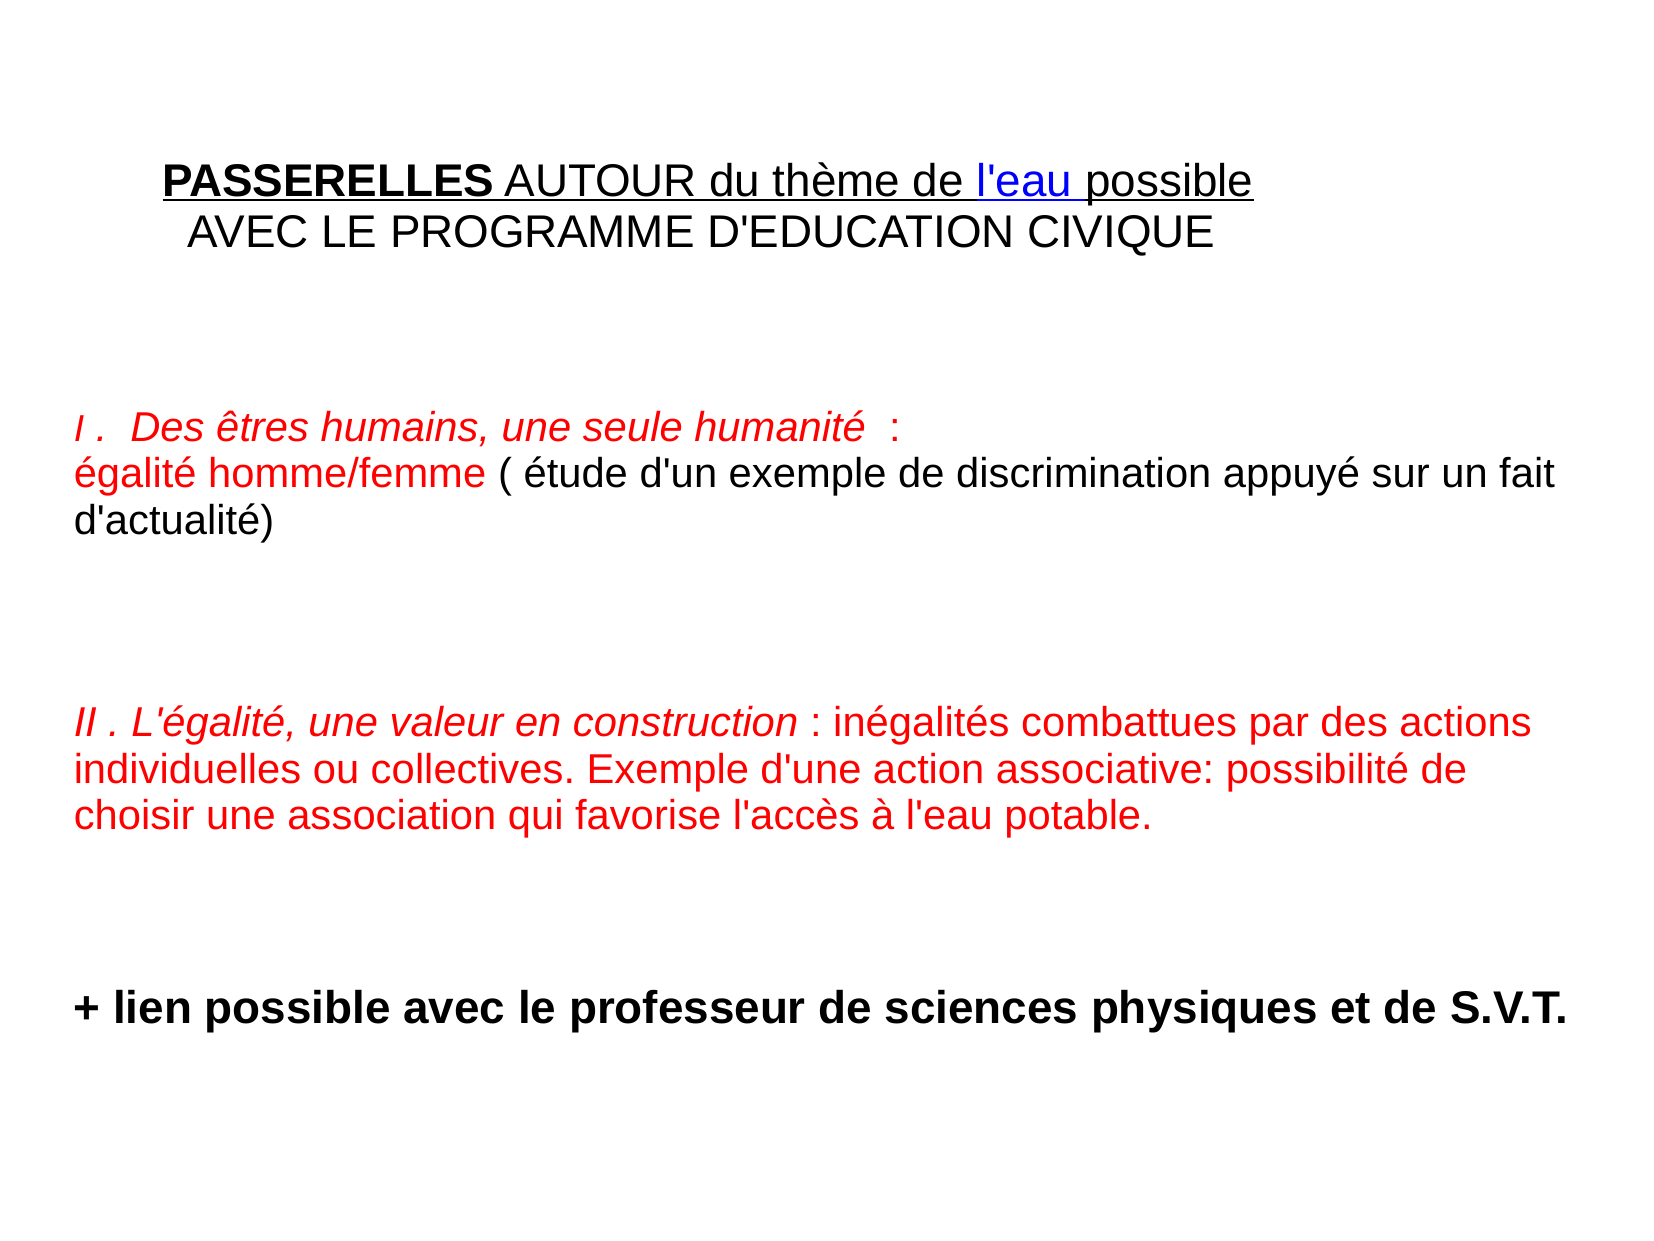

PASSERELLES AUTOUR du thème de l'eau possible
AVEC LE PROGRAMME D'EDUCATION CIVIQUE
I . Des êtres humains, une seule humanité :
égalité homme/femme ( étude d'un exemple de discrimination appuyé sur un fait d'actualité)
II . L'égalité, une valeur en construction : inégalités combattues par des actions individuelles ou collectives. Exemple d'une action associative: possibilité de choisir une association qui favorise l'accès à l'eau potable.
+ lien possible avec le professeur de sciences physiques et de S.V.T.